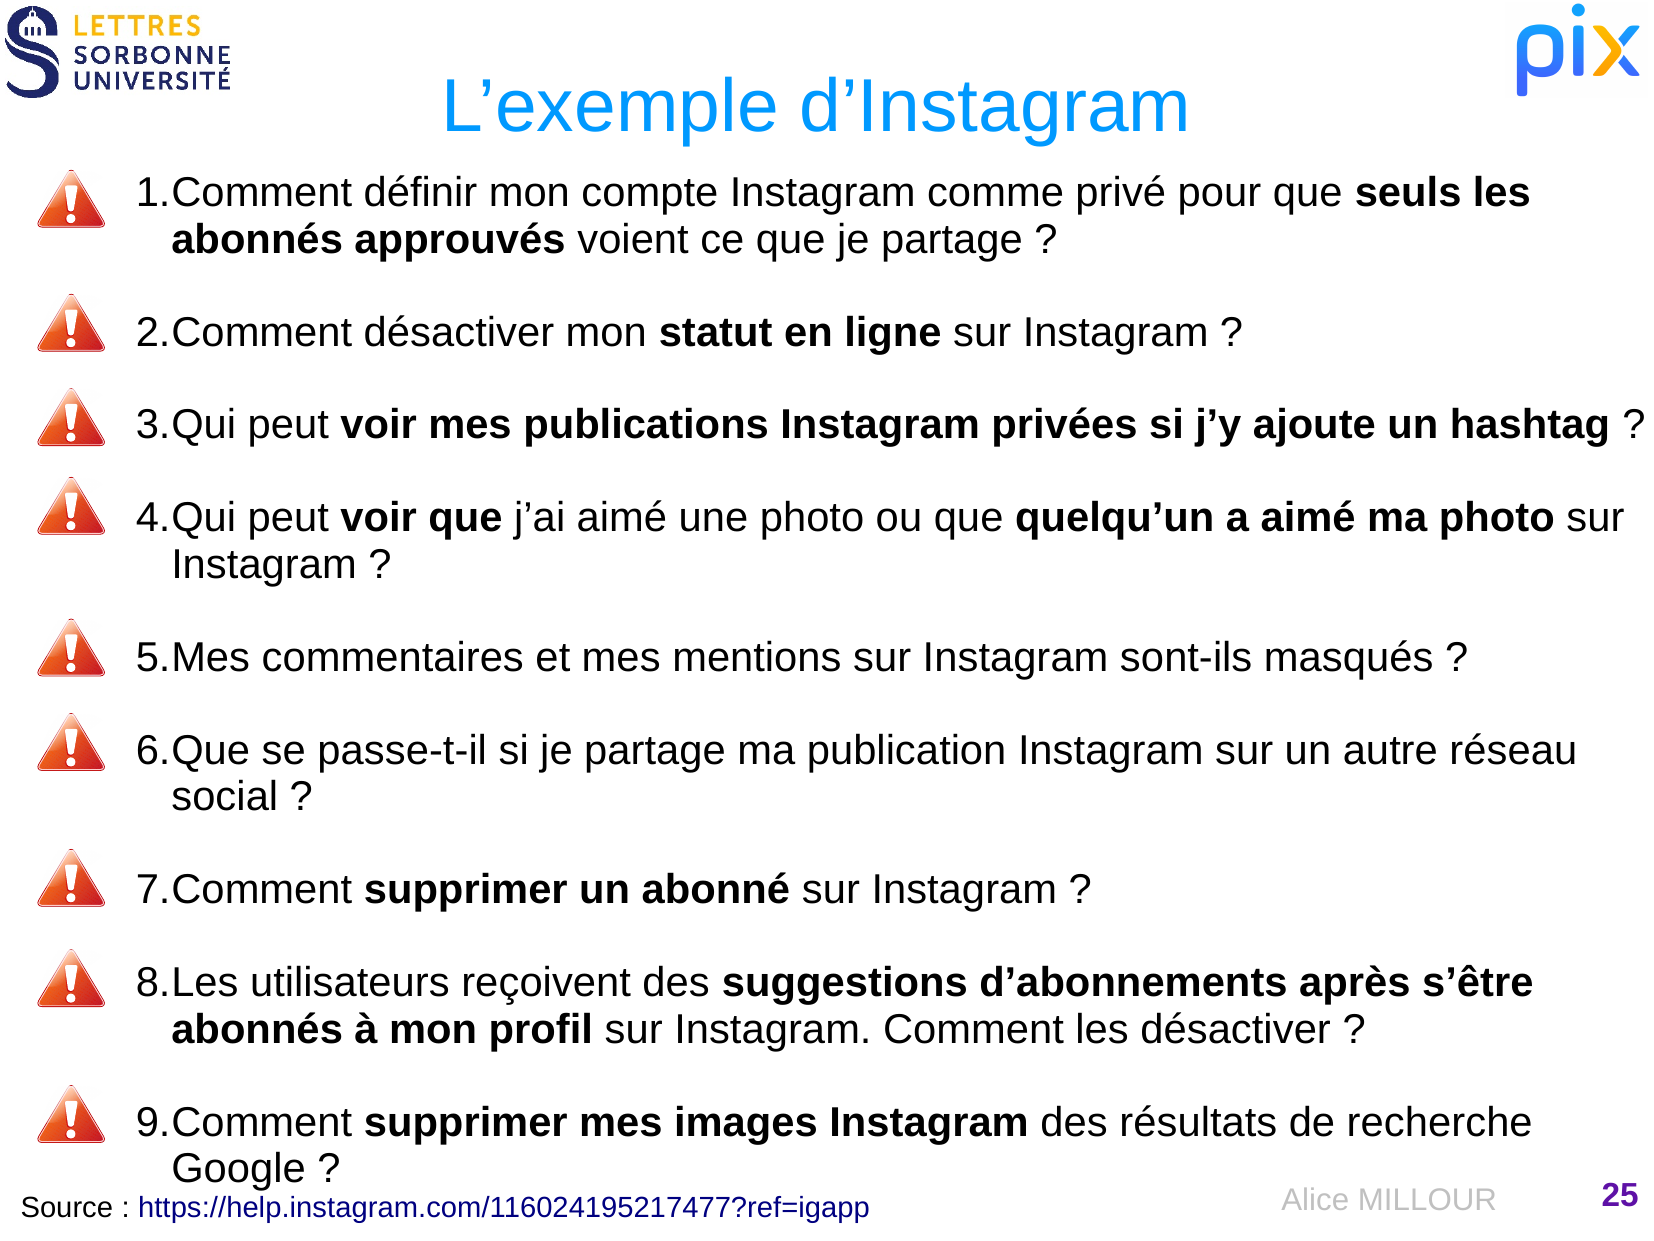

# L’exemple d’Instagram
Comment définir mon compte Instagram comme privé pour que seuls les abonnés approuvés voient ce que je partage ?
Comment désactiver mon statut en ligne sur Instagram ?
Qui peut voir mes publications Instagram privées si j’y ajoute un hashtag ?
Qui peut voir que j’ai aimé une photo ou que quelqu’un a aimé ma photo sur Instagram ?
Mes commentaires et mes mentions sur Instagram sont-ils masqués ?
Que se passe-t-il si je partage ma publication Instagram sur un autre réseau social ?
Comment supprimer un abonné sur Instagram ?
Les utilisateurs reçoivent des suggestions d’abonnements après s’être abonnés à mon profil sur Instagram. Comment les désactiver ?
Comment supprimer mes images Instagram des résultats de recherche Google ?
Source : https://help.instagram.com/116024195217477?ref=igapp